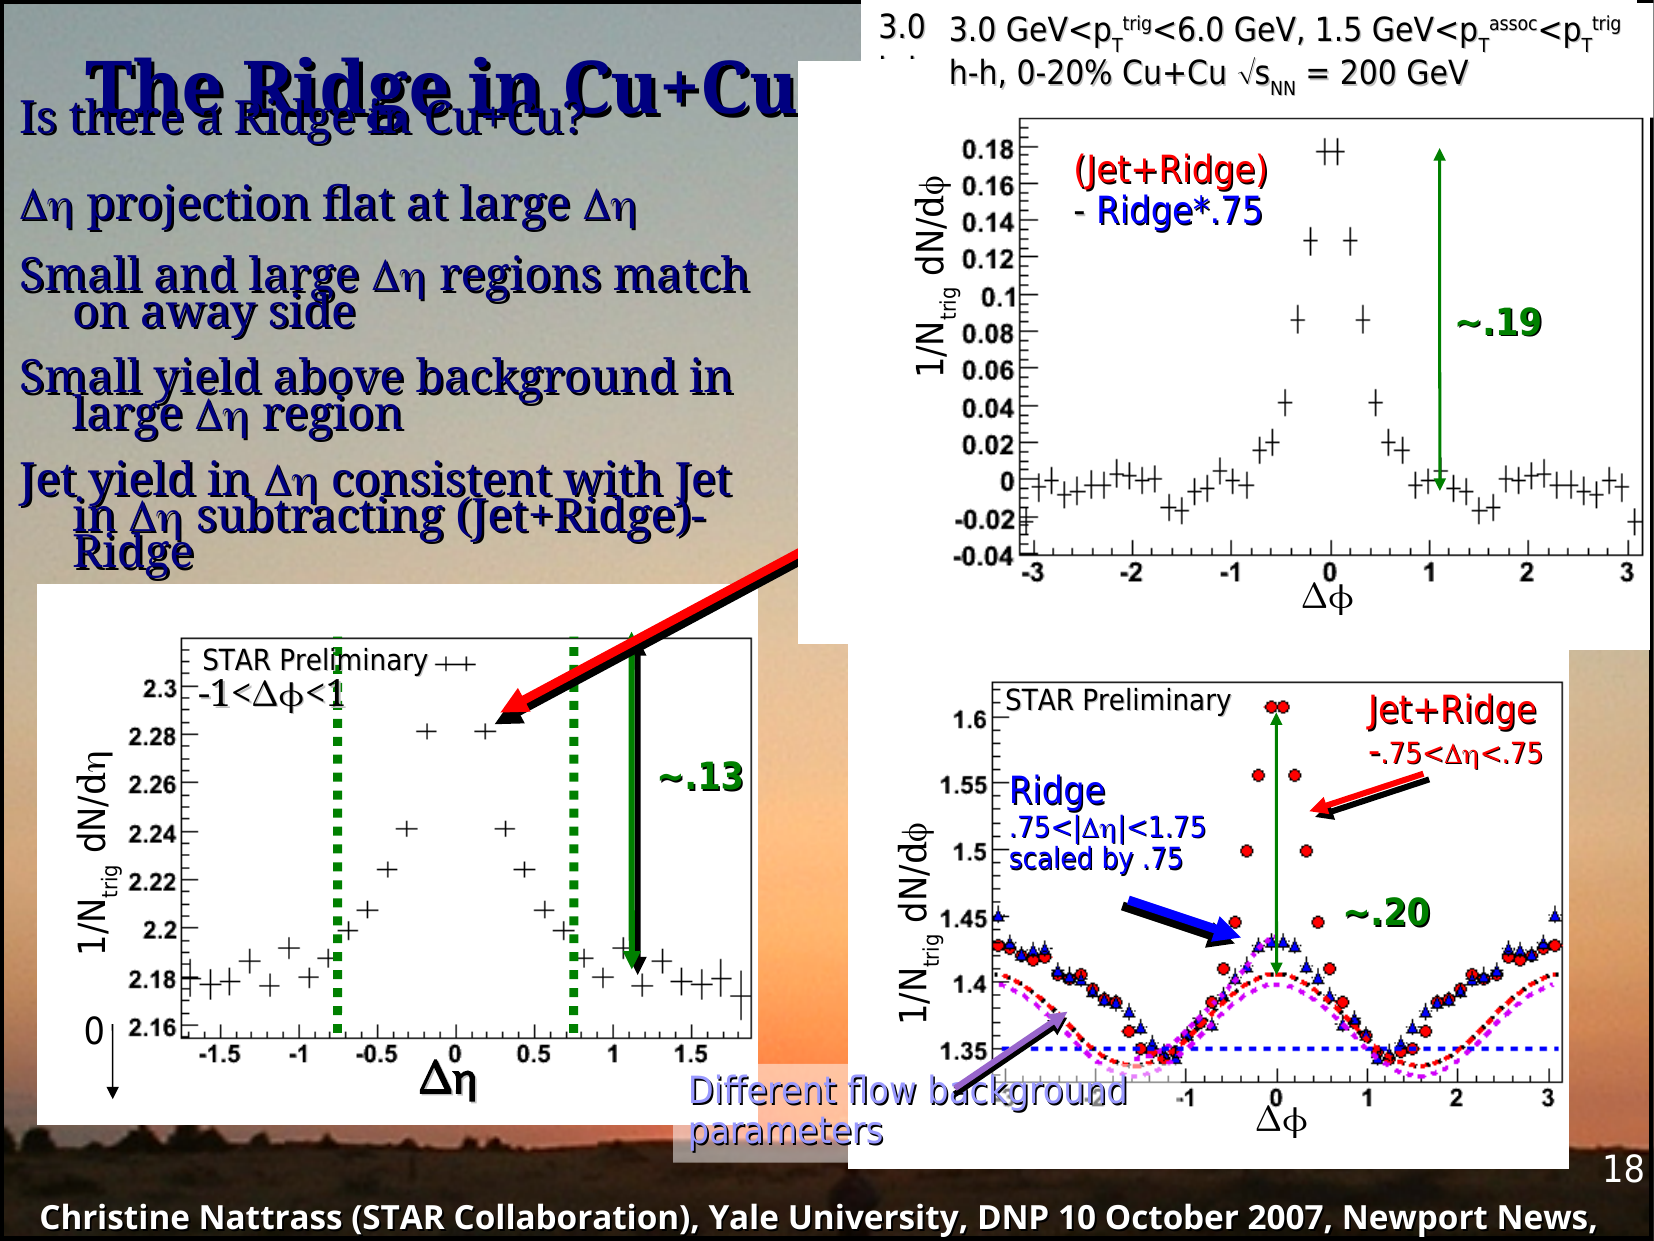

# The Ridge in Cu+Cu
3.0 GeV<pTtrig<6.0 GeV, 1.5 GeV<pTassoc<pTtrig
h-h, 0-20% Cu+Cu sNN = 200 GeV
Ridge

Jet + Ridge
Ridge
STAR Preliminary

3.0 GeV<pTtrig<6.0 GeV, 1.5 GeV<pTassoc<pTtrig
h-h, 0-20% Cu+Cu sNN = 200 GeV
3.0 GeV<pTtrig<6.0 GeV, 1.5 GeV<pTassoc<pTtrig
h-h, 0-20% Cu+Cu sNN = 200 GeV
(Jet+Ridge)
- Ridge*.75
1/Ntrig dN/d
~.19

Is there a Ridge in Cu+Cu?
 projection flat at large 
Small and large  regions match on away side
Small yield above background in large  region
Jet yield in  consistent with Jet in  subtracting (Jet+Ridge)-Ridge
1/Ntrig d2N/dd


STAR Preliminary
STAR Preliminary
-1<<1
~.13
1/Ntrig dN/d
0

STAR Preliminary
Jet+Ridge
-.75<<.75
Ridge
.75<||<1.75
scaled by .75
1/Ntrig dN/d
~.20
Different flow background parameters
